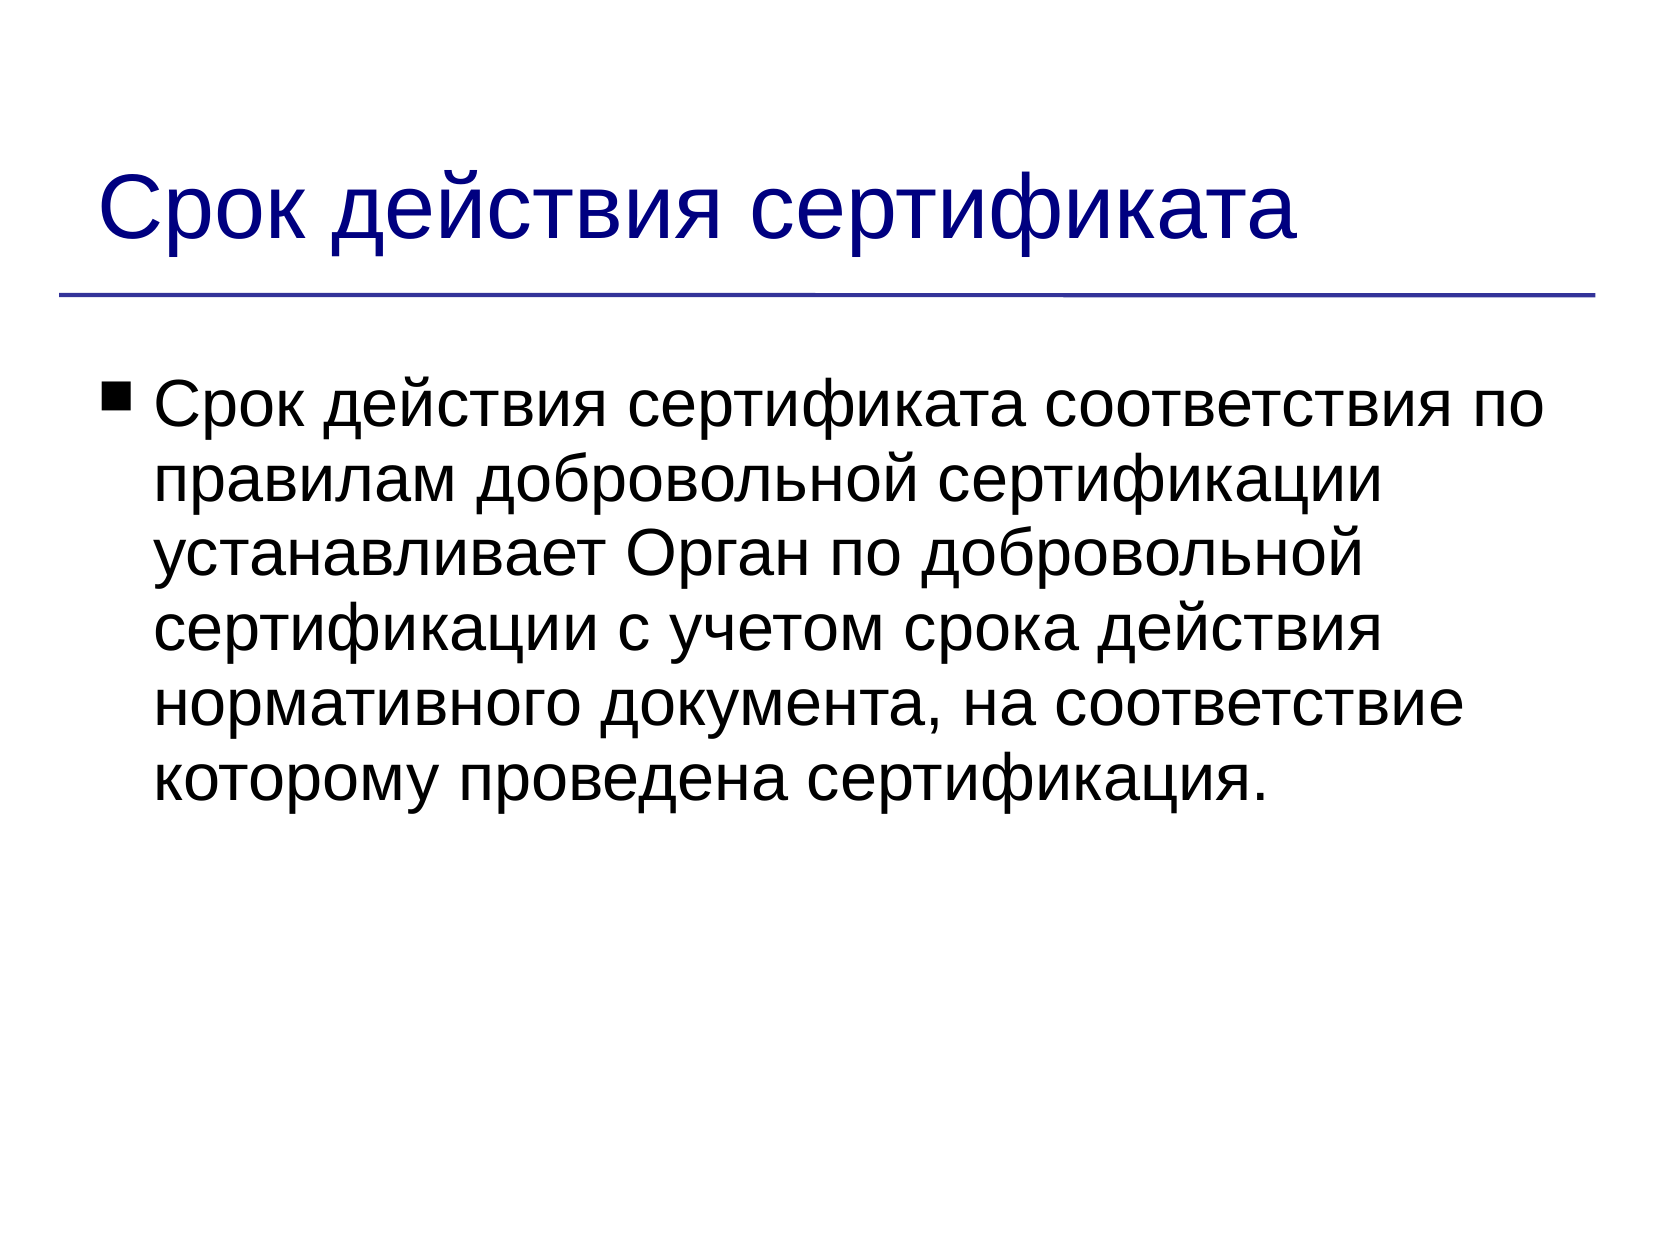

# Срок действия сертификата
Срок действия сертификата соответствия по правилам добровольной сертификации устанавливает Орган по добровольной сертификации с учетом срока действия нормативного документа, на соответствие которому проведена сертификация.